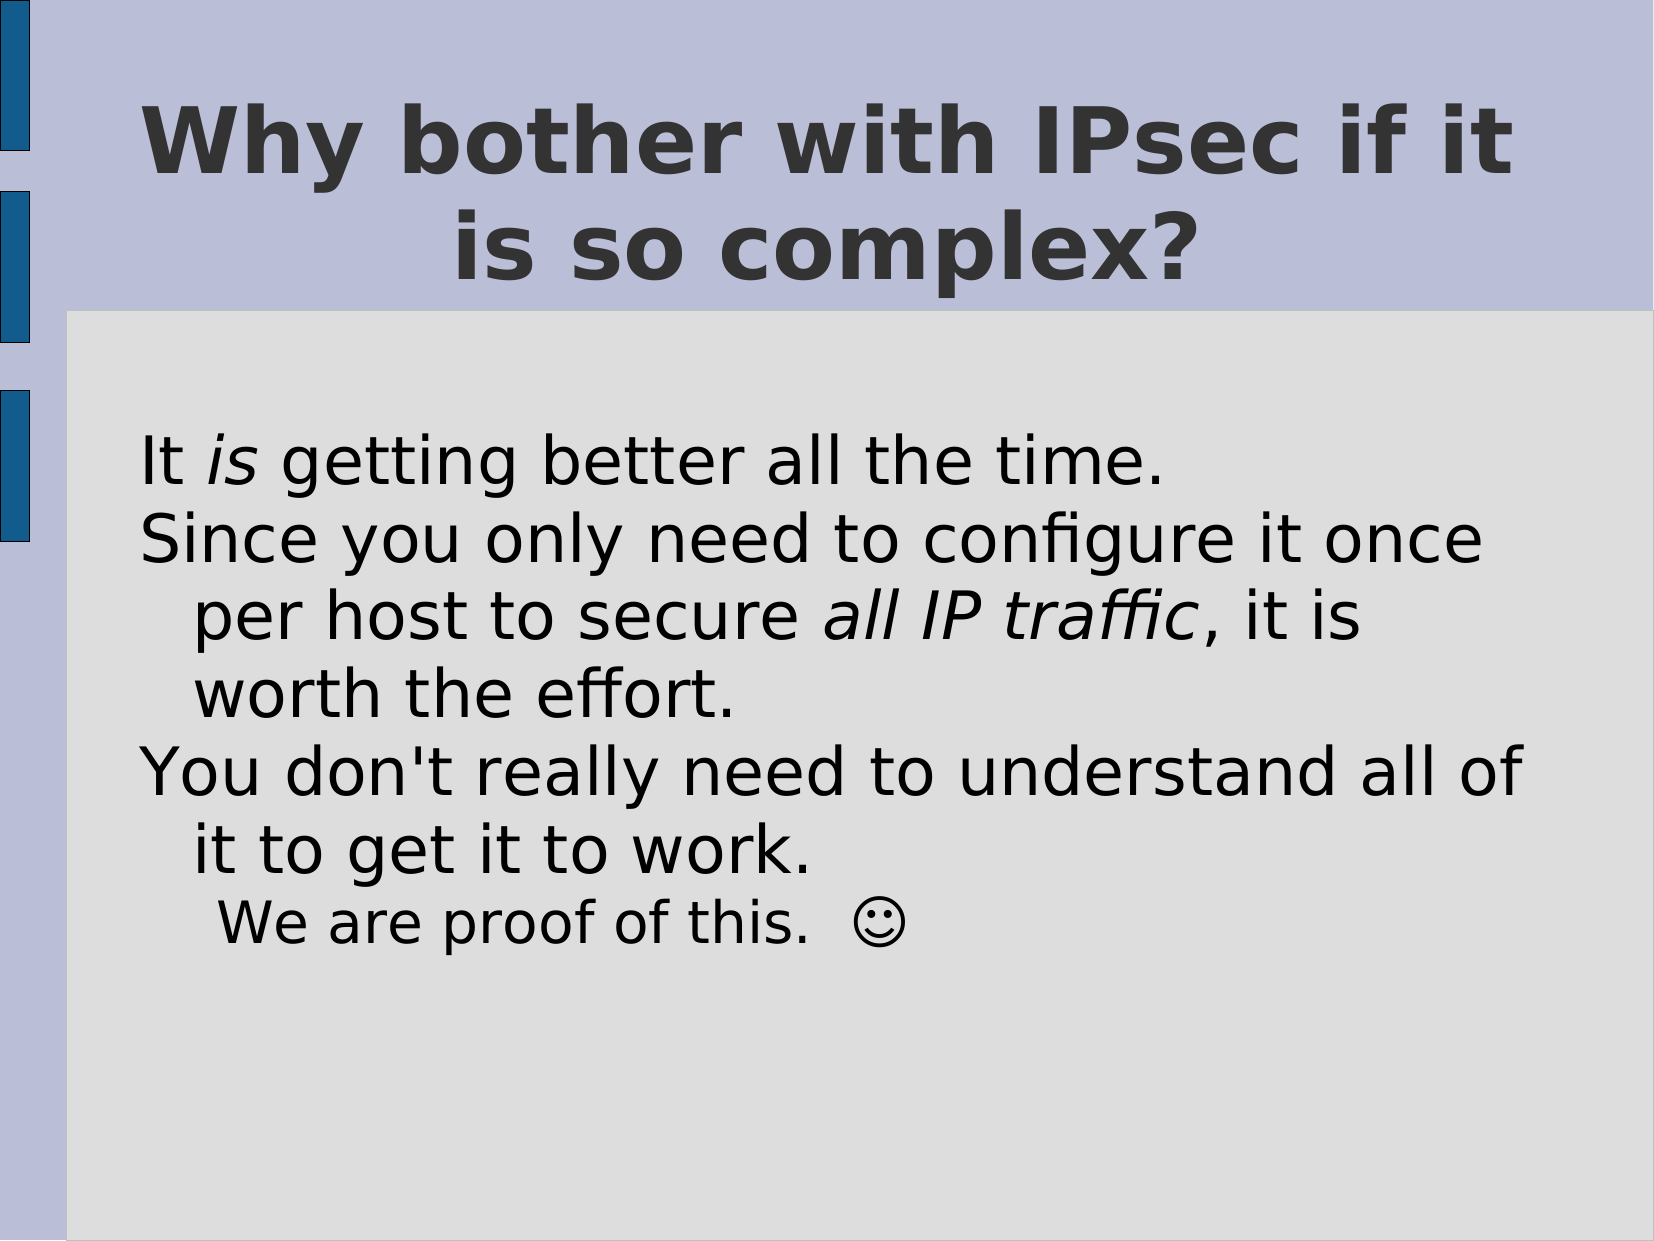

# Why bother with IPsec if it is so complex?
It is getting better all the time.
Since you only need to configure it once per host to secure all IP traffic, it is worth the effort.
You don't really need to understand all of it to get it to work.
We are proof of this. ☺